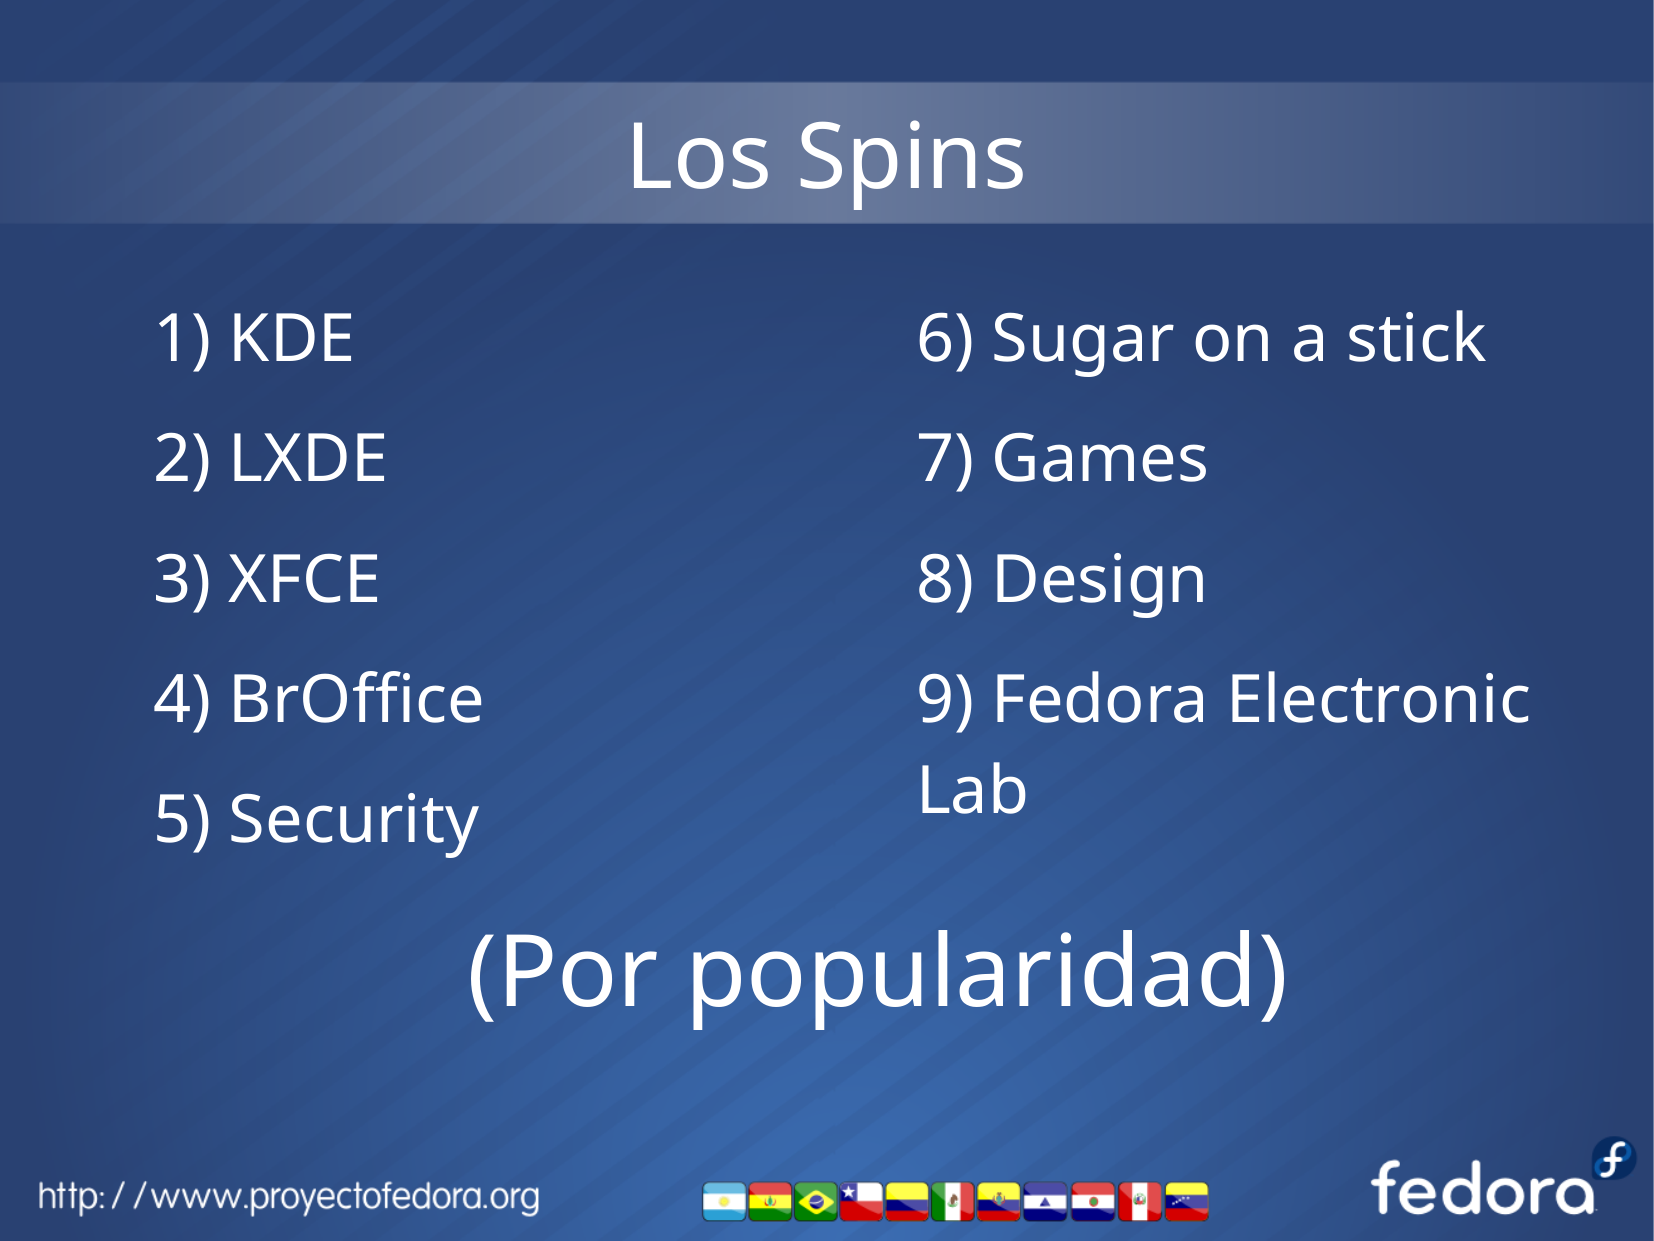

# Los Spins
1) KDE
2) LXDE
3) XFCE
4) BrOffice
5) Security
6) Sugar on a stick
7) Games
8) Design
9) Fedora Electronic Lab
(Por popularidad)